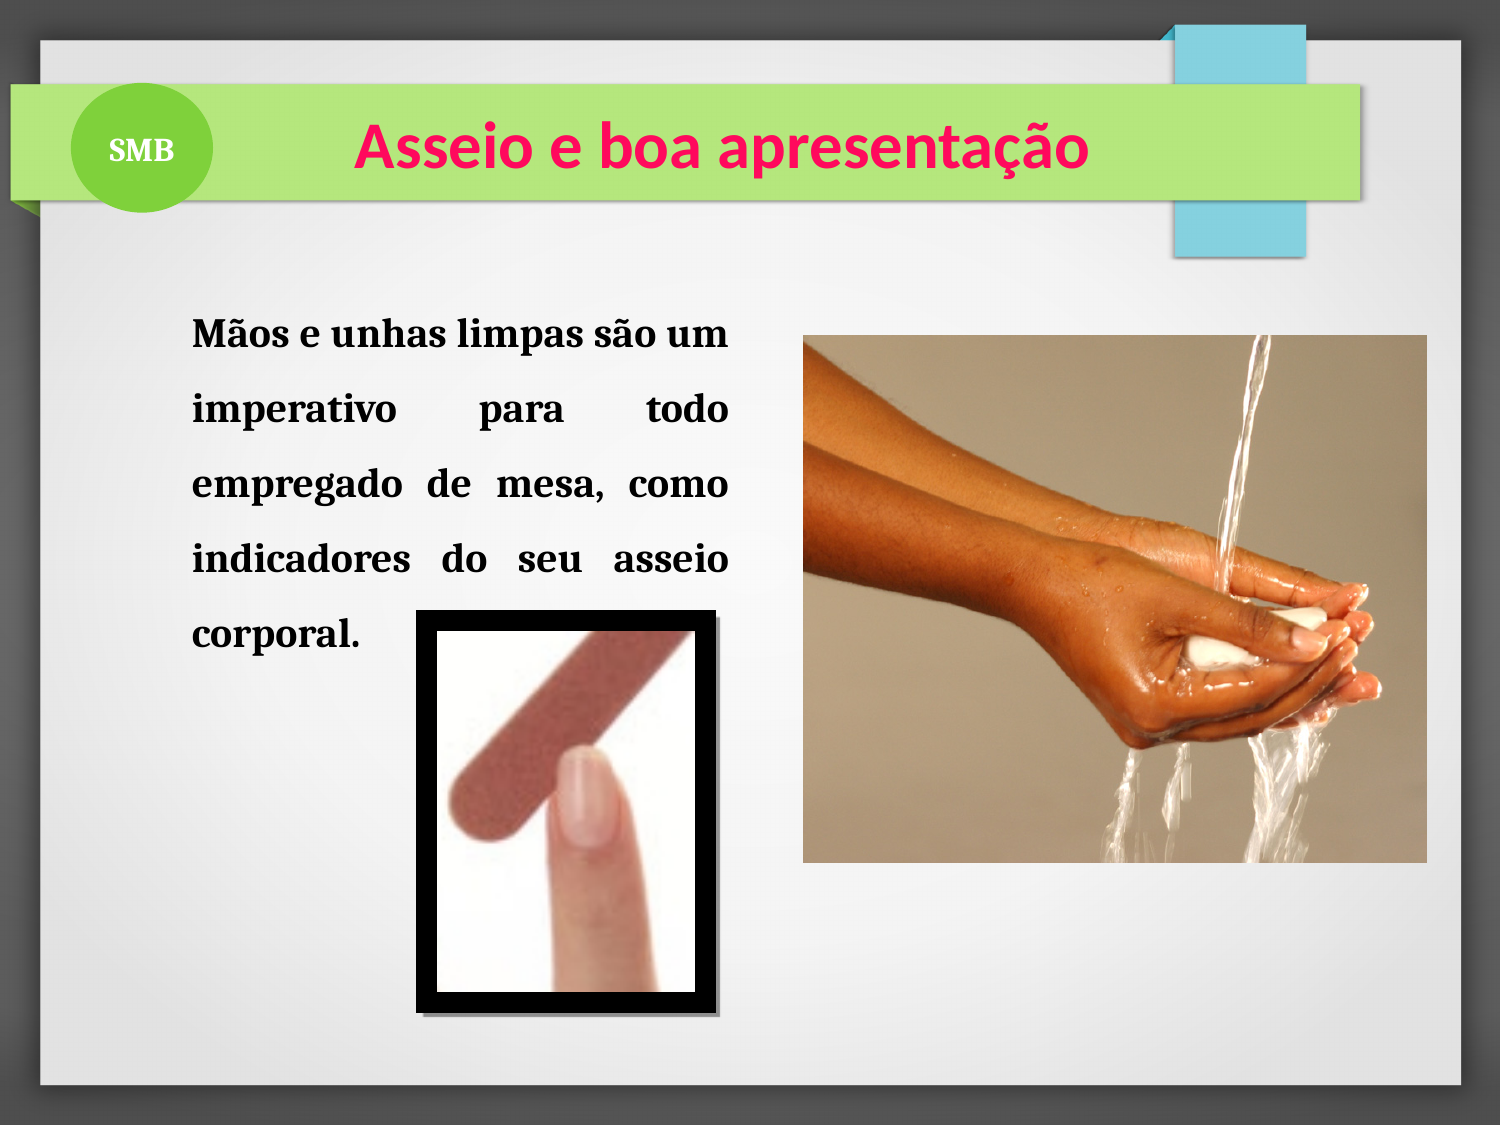

SMB
 Asseio e boa apresentação
Mãos e unhas limpas são um imperativo para todo empregado de mesa, como indicadores do seu asseio corporal.